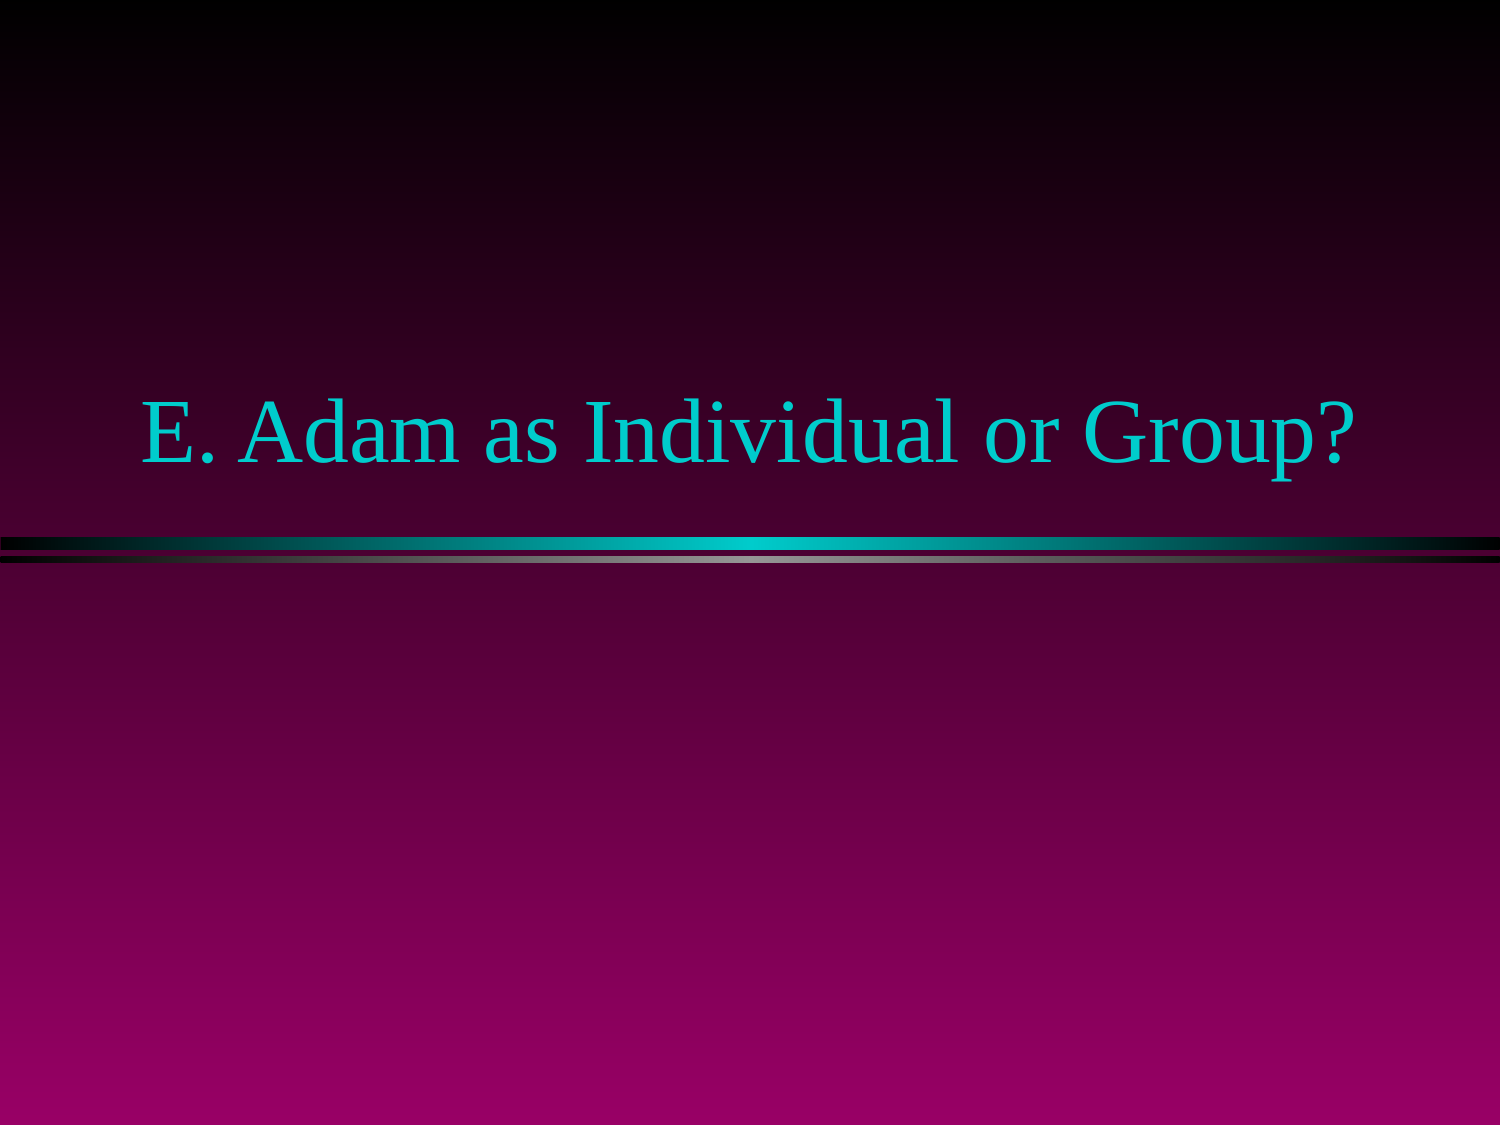

# E. Adam as Individual or Group?